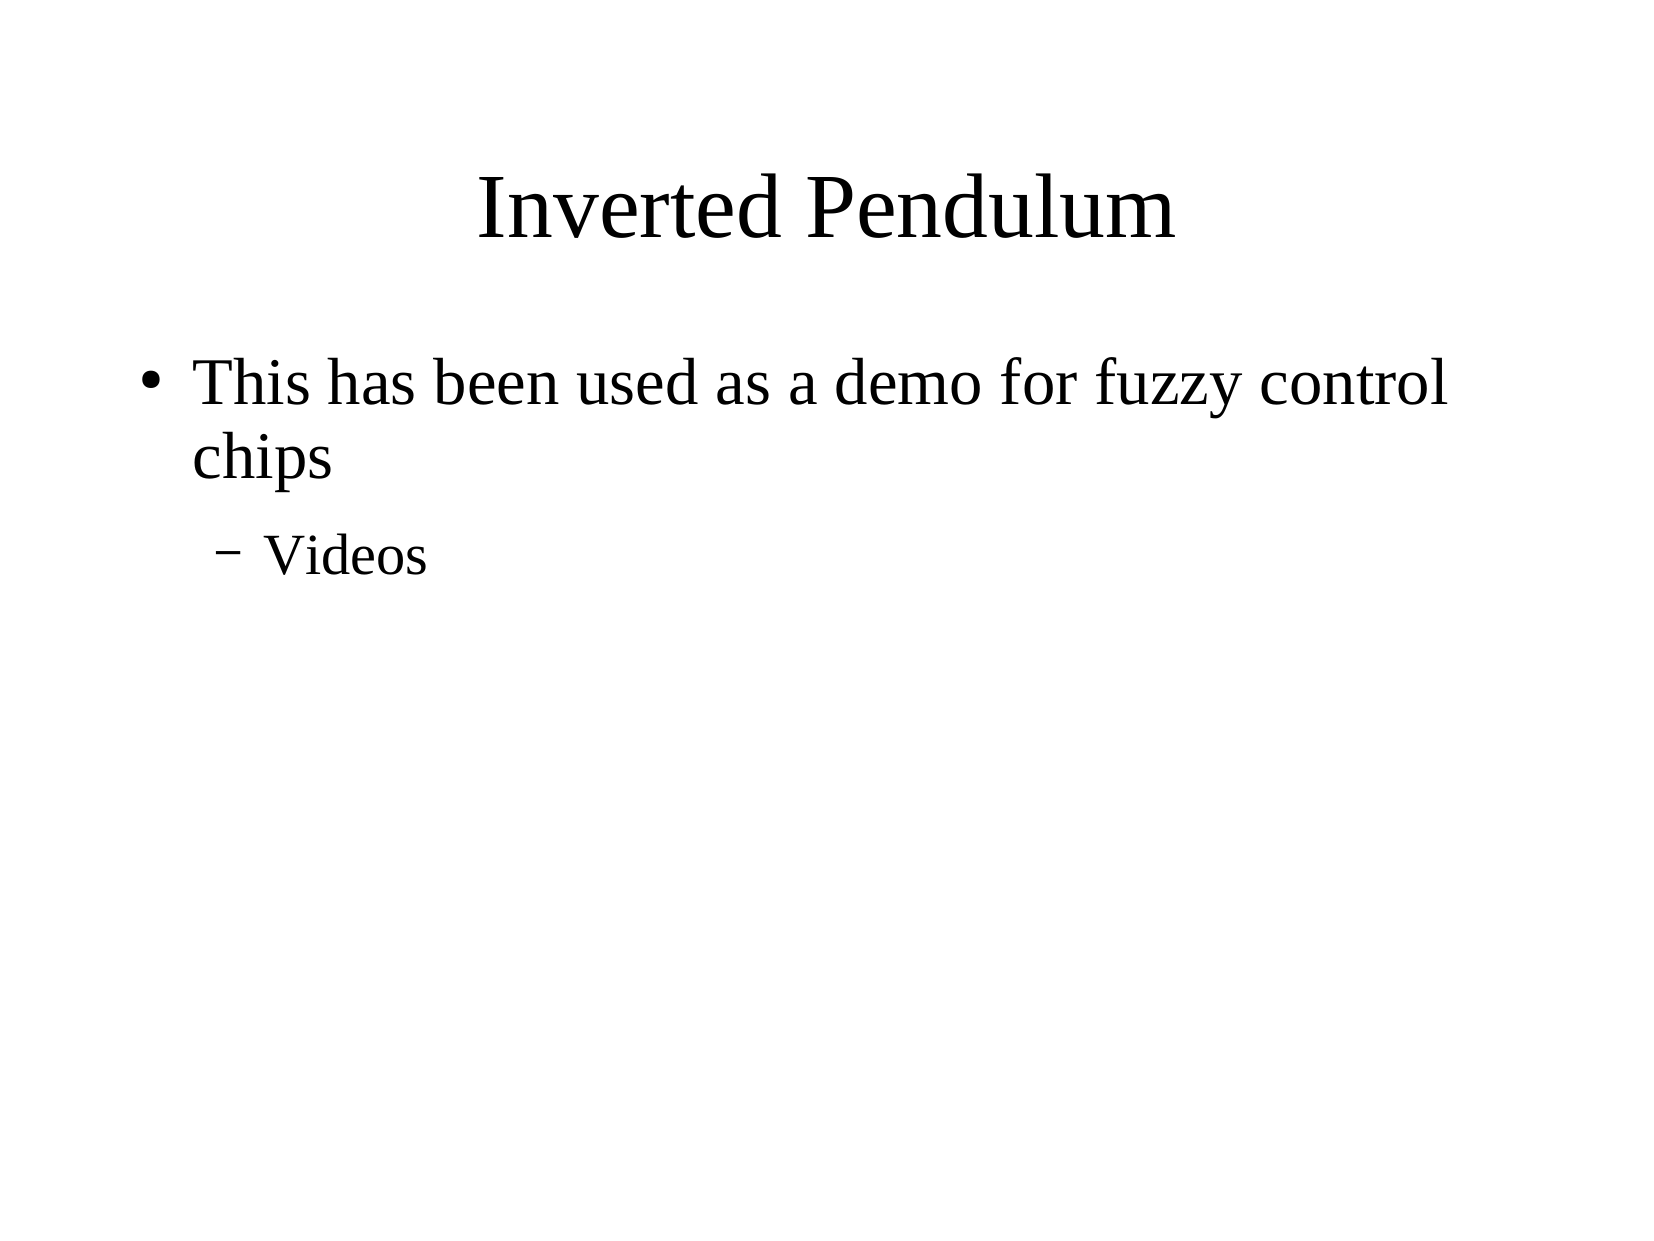

# Inverted Pendulum
This has been used as a demo for fuzzy control chips
Videos